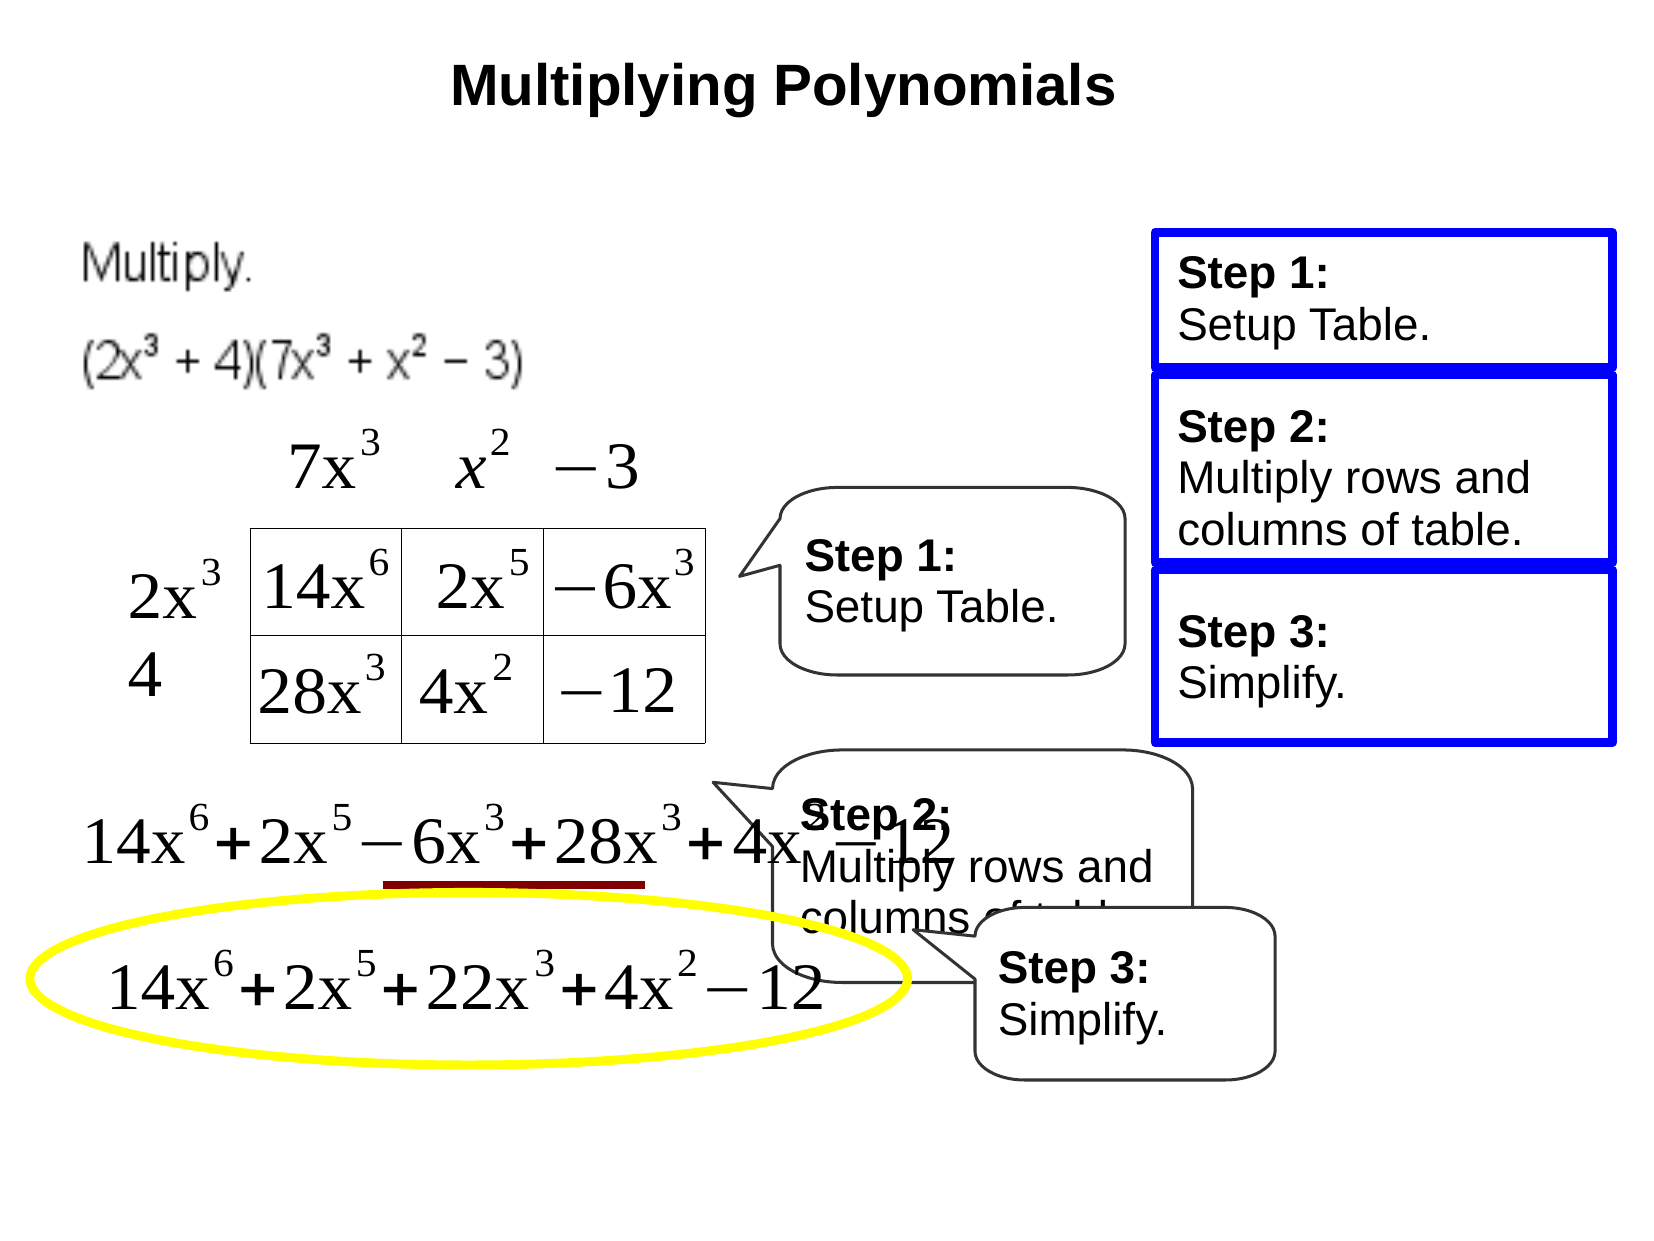

Multiplying Polynomials
Step 1:
Setup Table.
Step 2:
Multiply rows and columns of table.
Step 3:
Simplify.
Step 1:
Setup Table.
| | | |
| --- | --- | --- |
| | | |
Step 2:
Multiply rows and
columns of table.
Step 3:
Simplify.